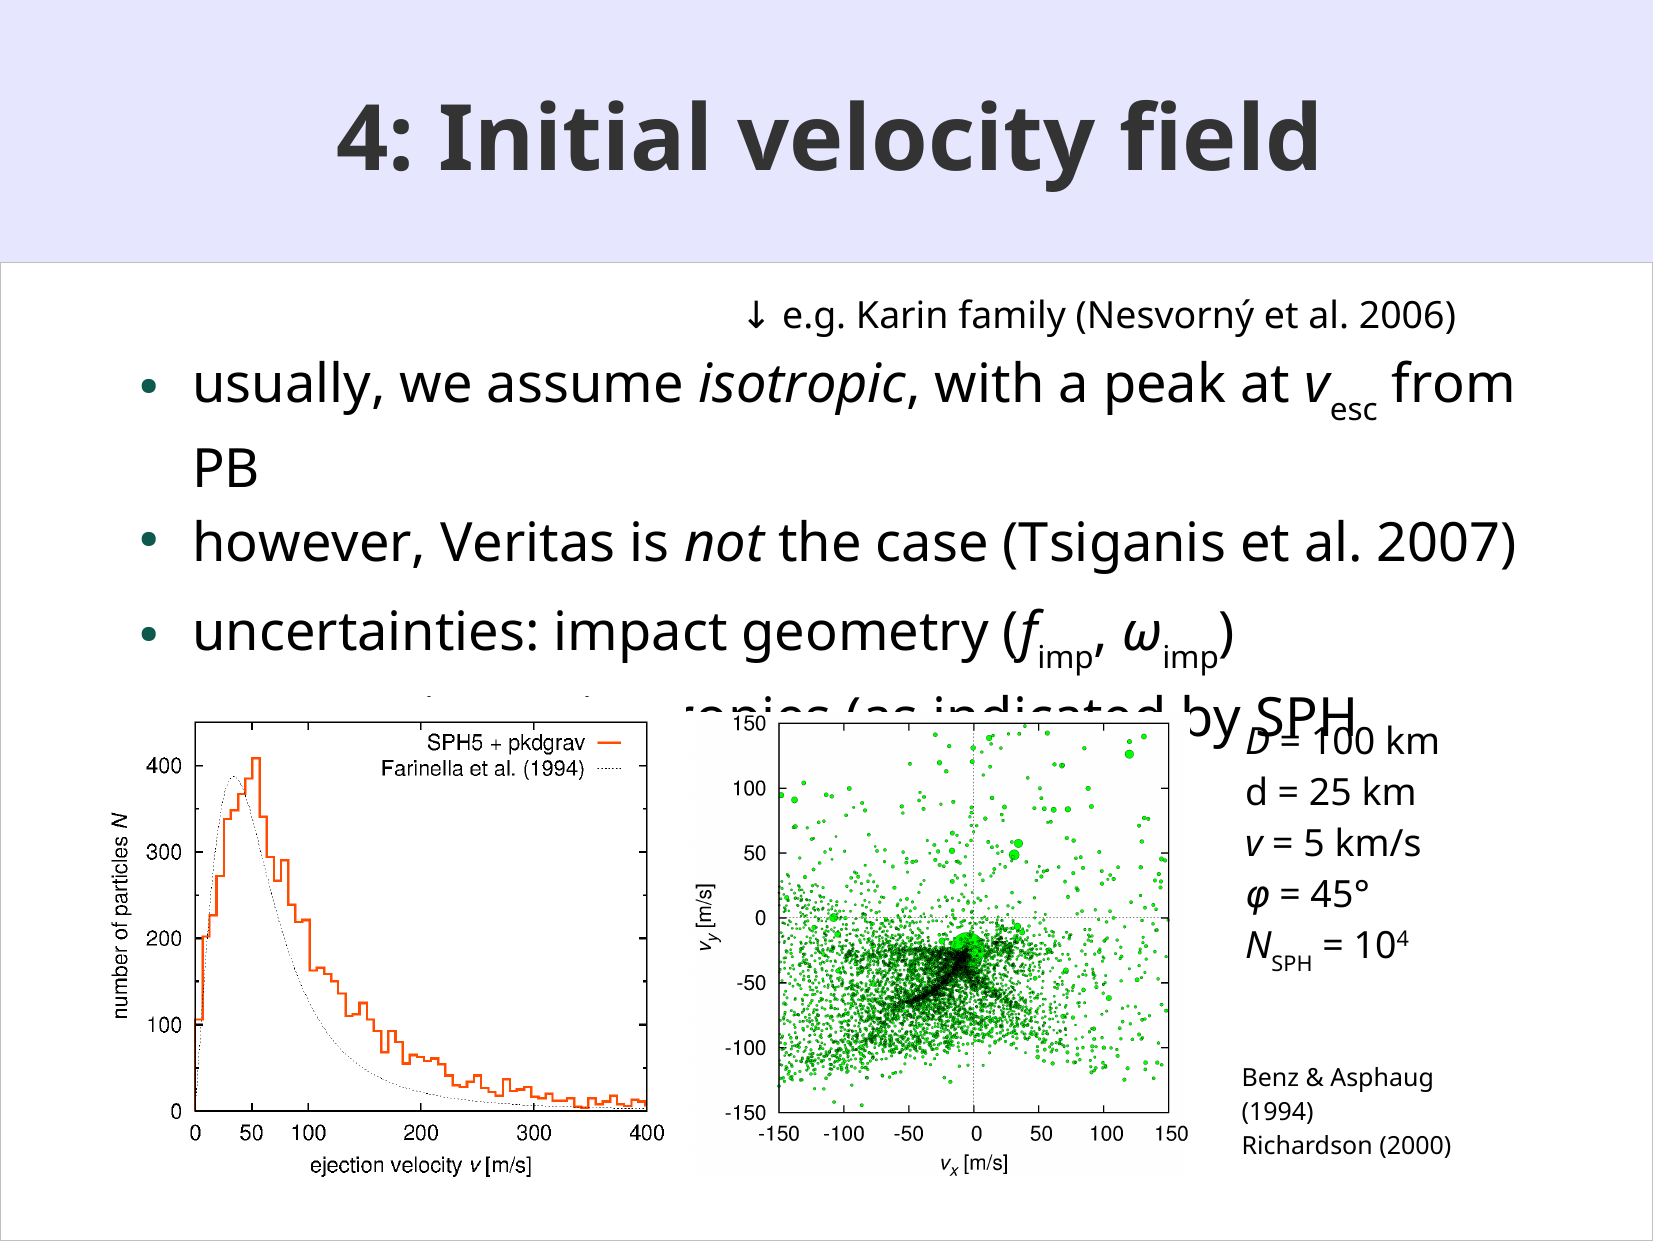

# 4: Initial velocity field
↓ e.g. Karin family (Nesvorný et al. 2006)
usually, we assume isotropic, with a peak at vesc from PB
however, Veritas is not the case (Tsiganis et al. 2007)
uncertainties: impact geometry (fimp, ωimp)
systematics: anisotropies (as indicated by SPH models)?
D = 100 km
d = 25 km
v = 5 km/s
φ = 45°
NSPH = 104
Benz & Asphaug (1994)
Richardson (2000)